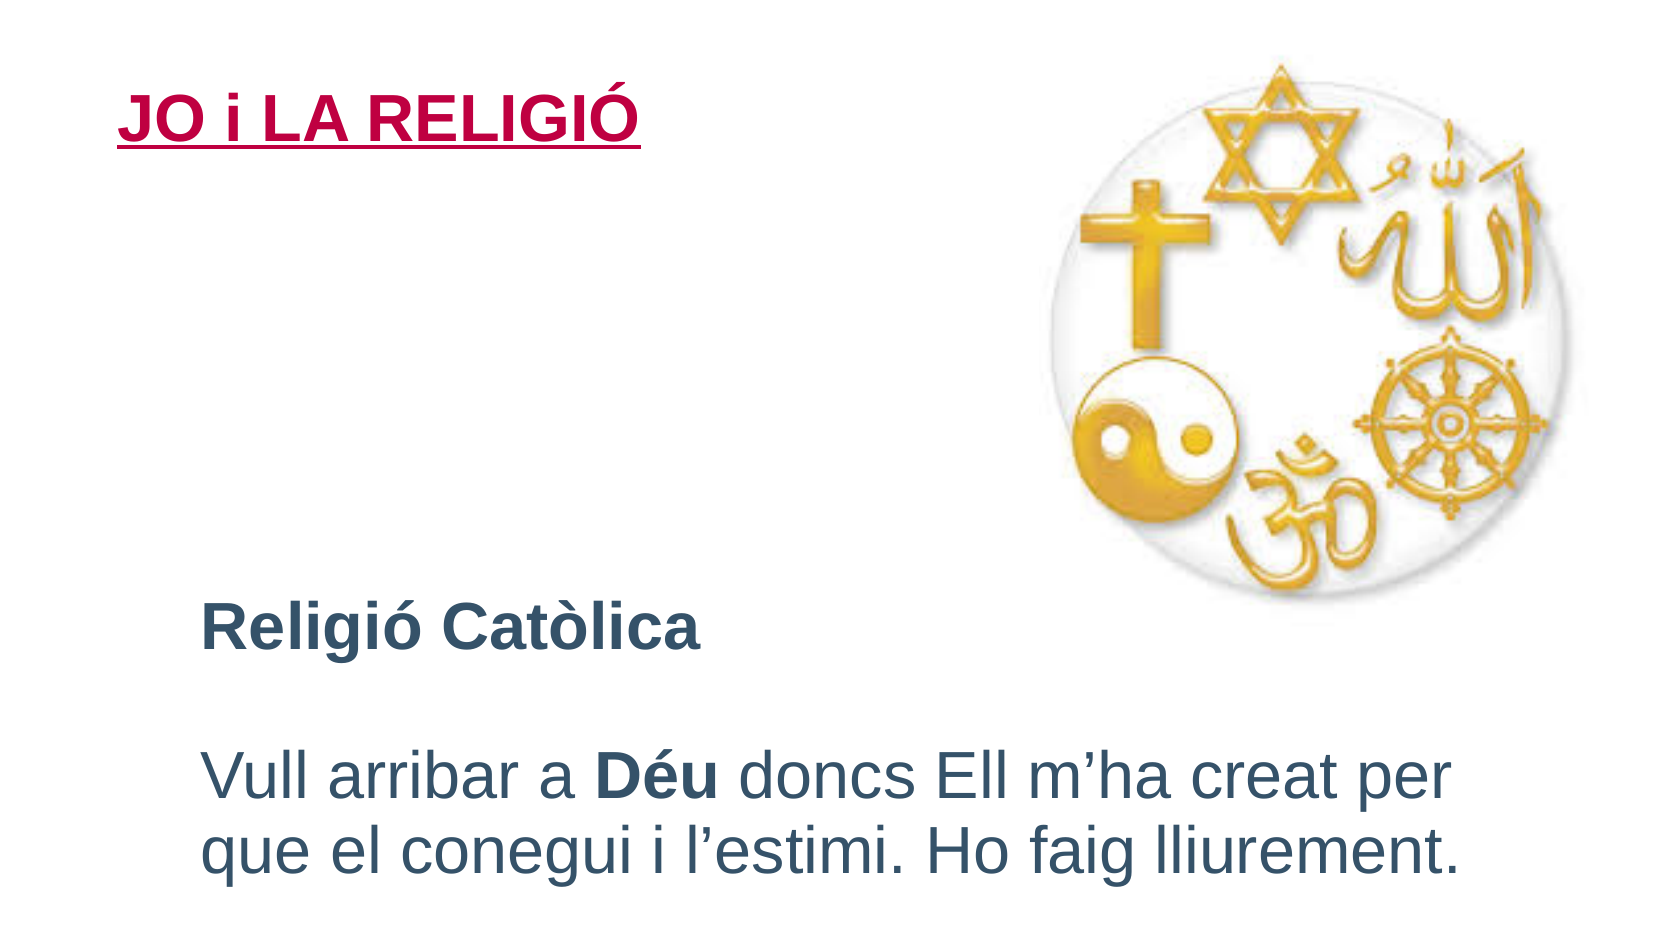

JO i LA RELIGIÓ
# Religió Catòlica
Vull arribar a Déu doncs Ell m’ha creat per que el conegui i l’estimi. Ho faig lliurement.